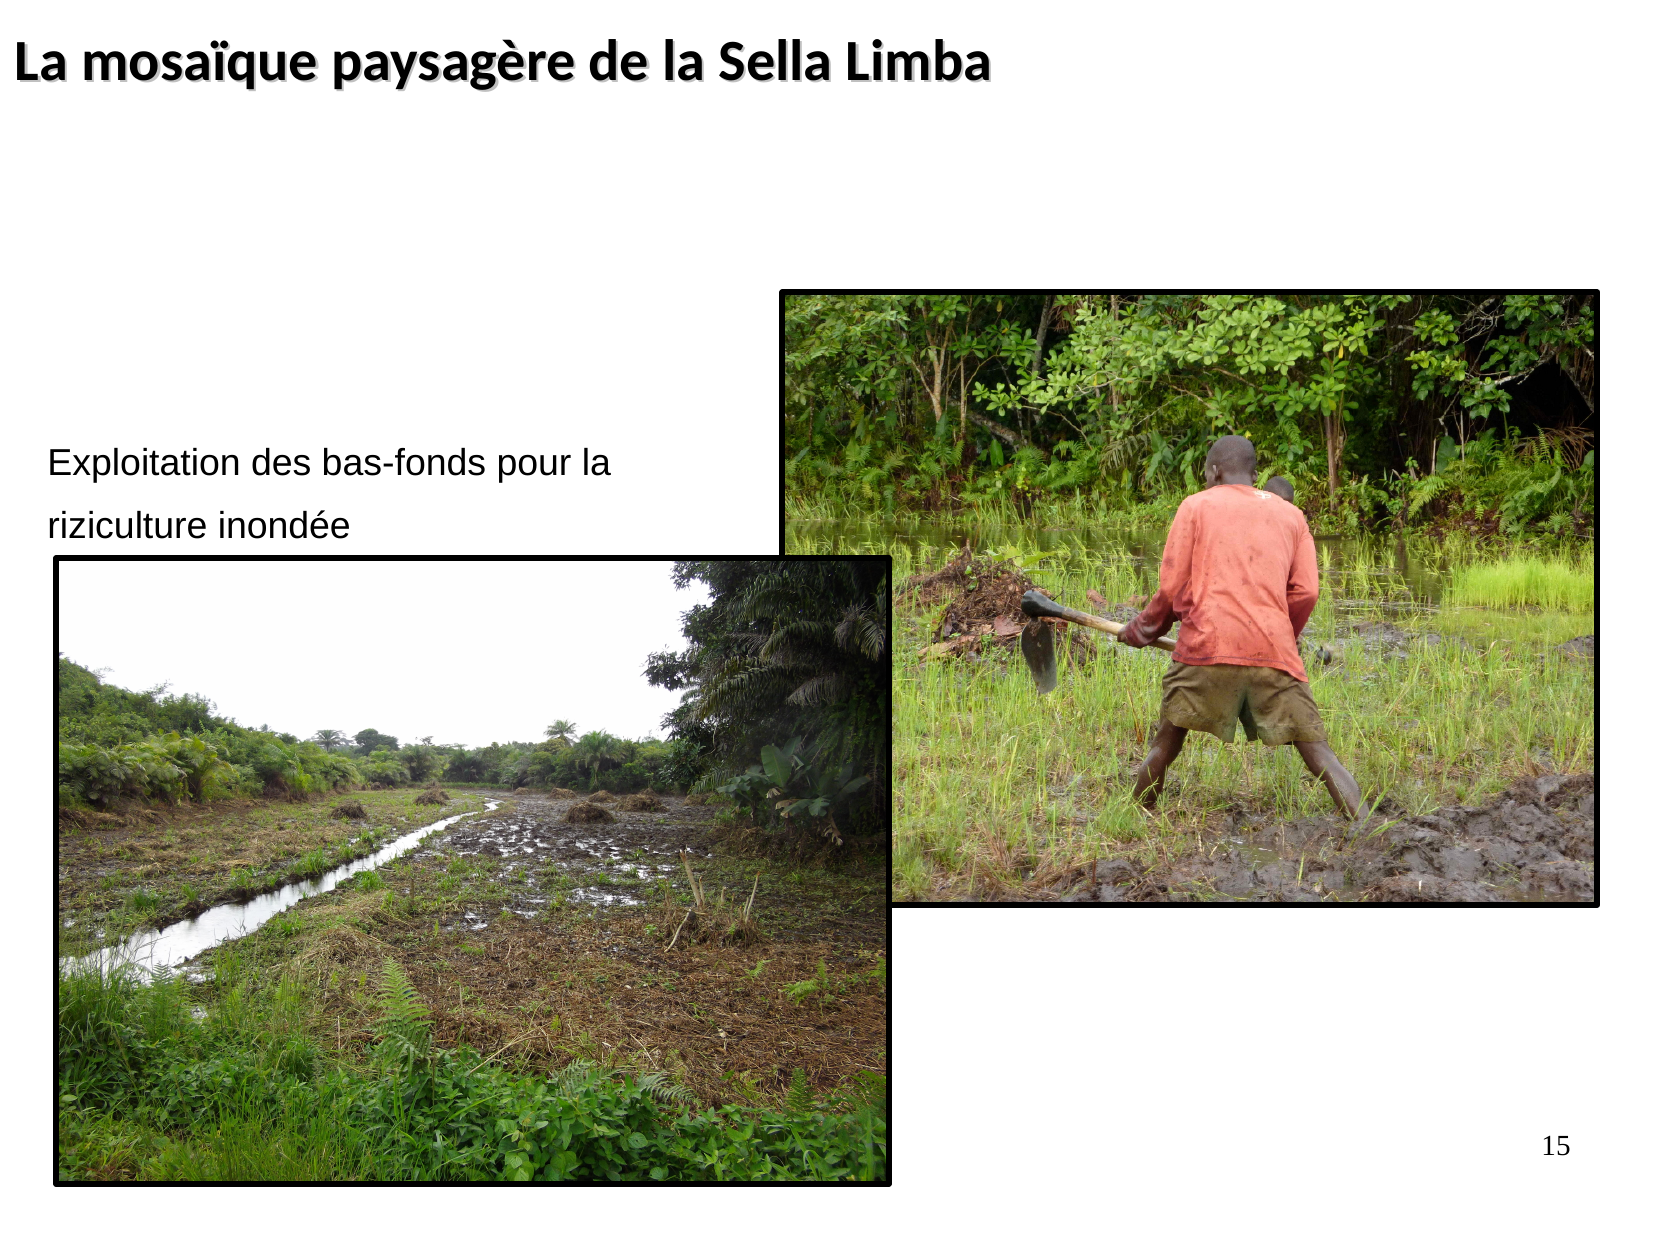

La mosaïque paysagère de la Sella Limba
Exploitation des bas-fonds pour la riziculture inondée
15